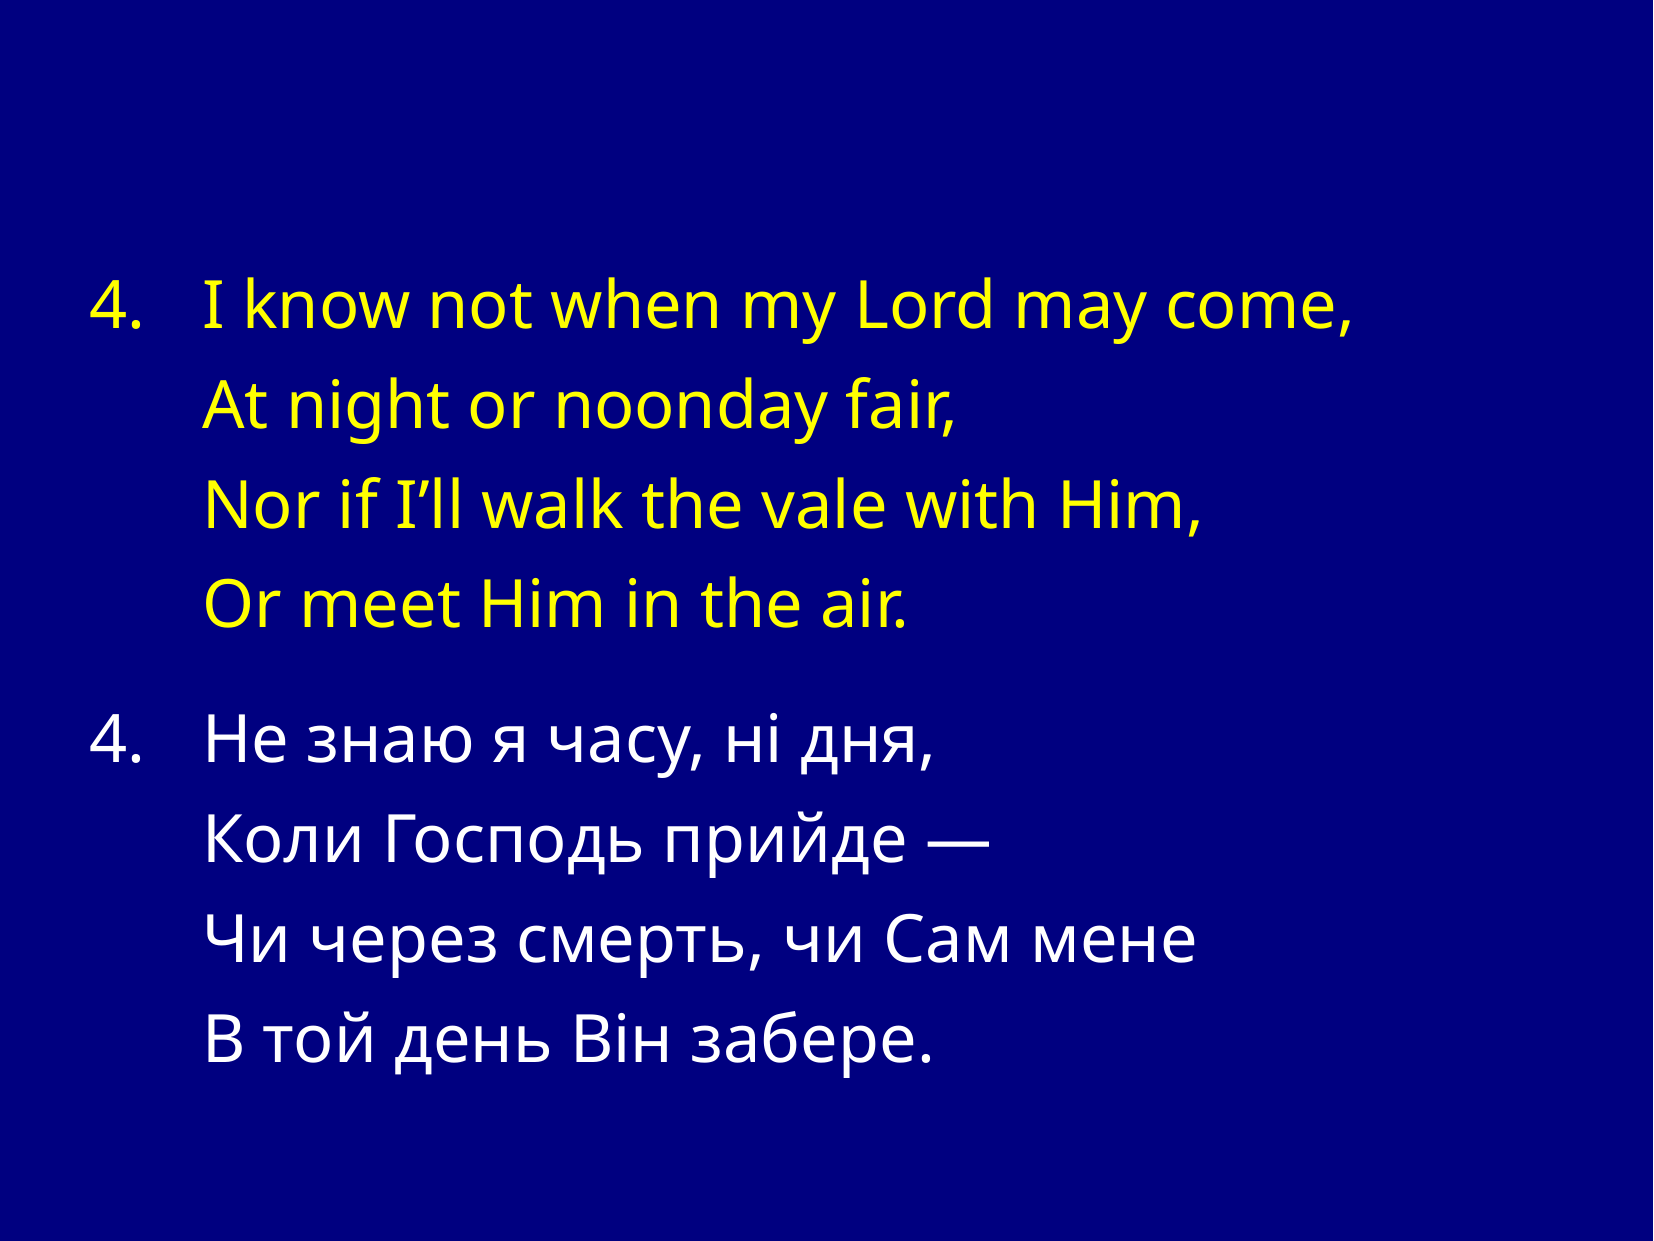

4.	I know not when my Lord may come,
	At night or noonday fair,
	Nor if I’ll walk the vale with Him,
	Or meet Him in the air.
4.	Не знаю я часу, ні дня,
	Коли Господь прийде ―
	Чи через смерть, чи Сам мене
	В той день Він забере.